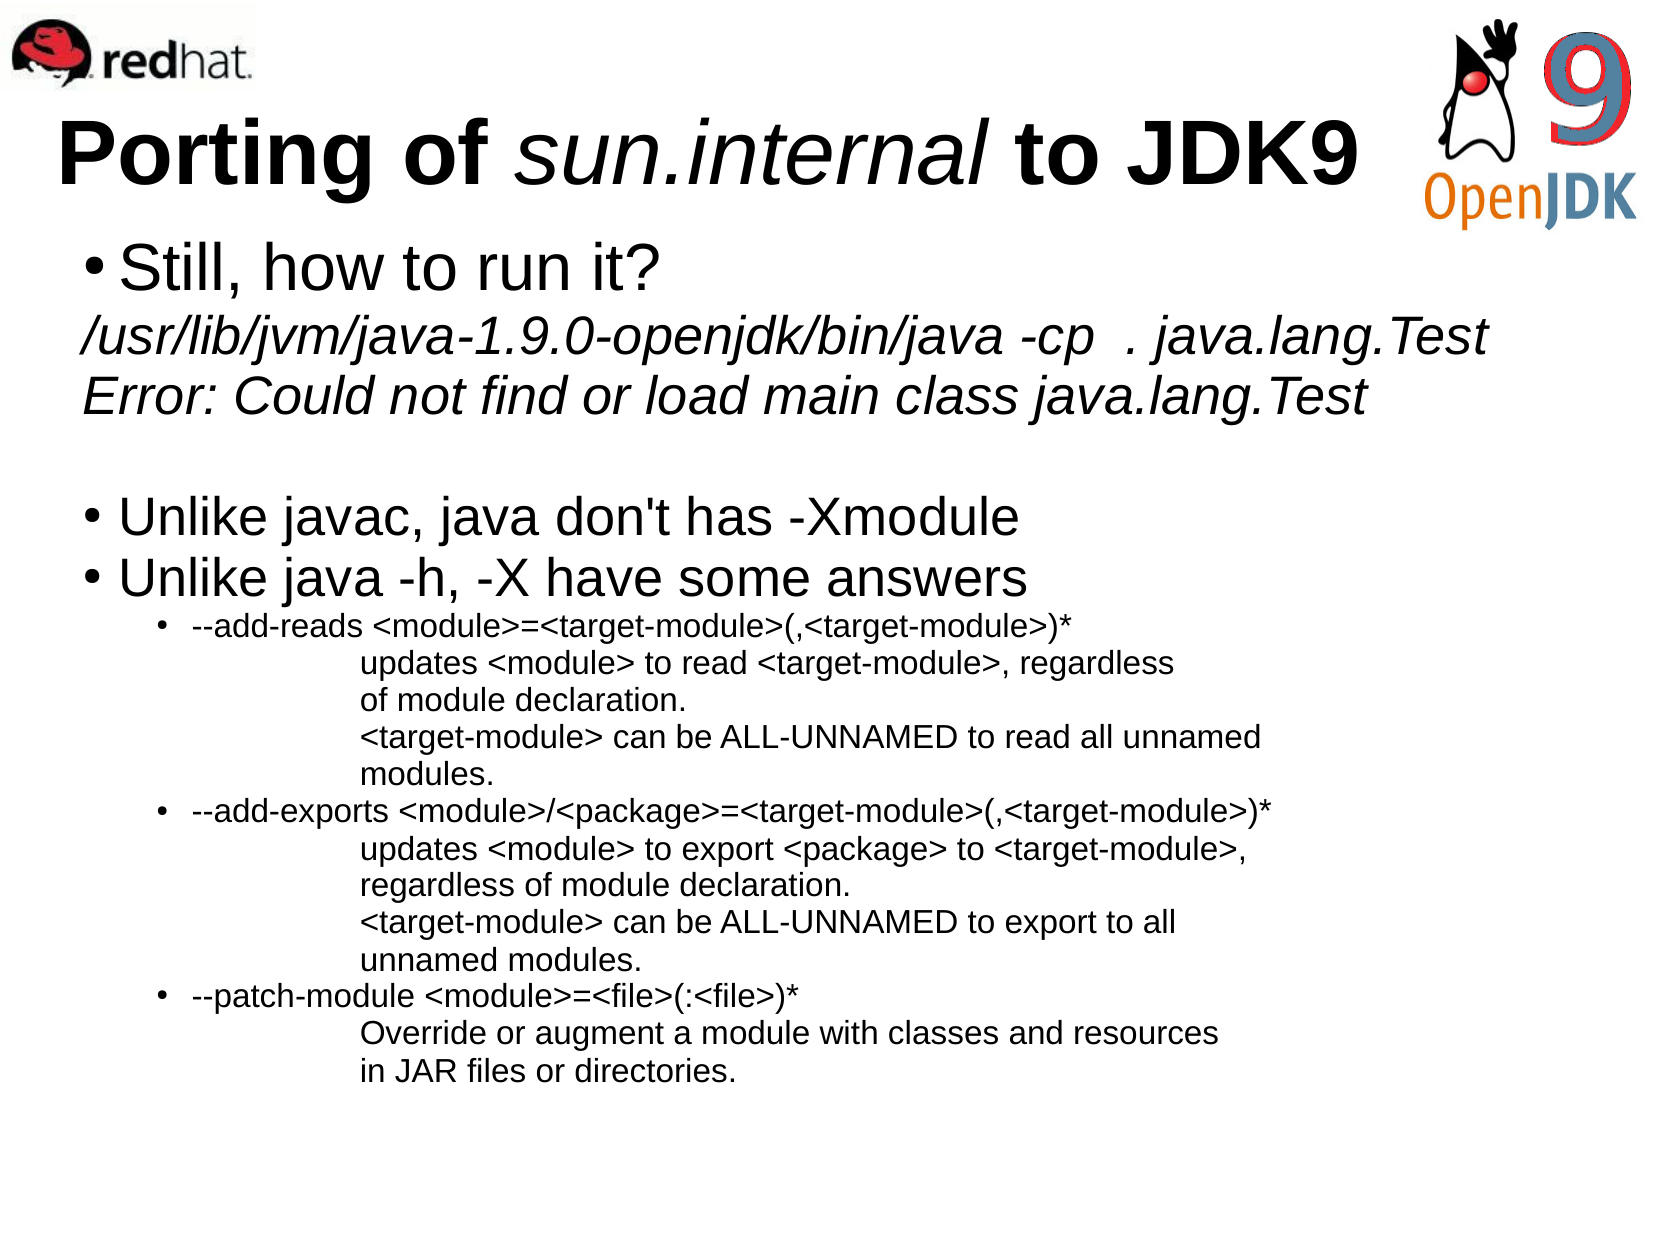

# Porting of sun.internal to JDK9
Still, how to run it?
/usr/lib/jvm/java-1.9.0-openjdk/bin/java -cp . java.lang.Test
Error: Could not find or load main class java.lang.Test
Unlike javac, java don't has -Xmodule
Unlike java -h, -X have some answers
--add-reads <module>=<target-module>(,<target-module>)*
 updates <module> to read <target-module>, regardless
 of module declaration.
 <target-module> can be ALL-UNNAMED to read all unnamed
 modules.
--add-exports <module>/<package>=<target-module>(,<target-module>)*
 updates <module> to export <package> to <target-module>,
 regardless of module declaration.
 <target-module> can be ALL-UNNAMED to export to all
 unnamed modules.
--patch-module <module>=<file>(:<file>)*
 Override or augment a module with classes and resources
 in JAR files or directories.